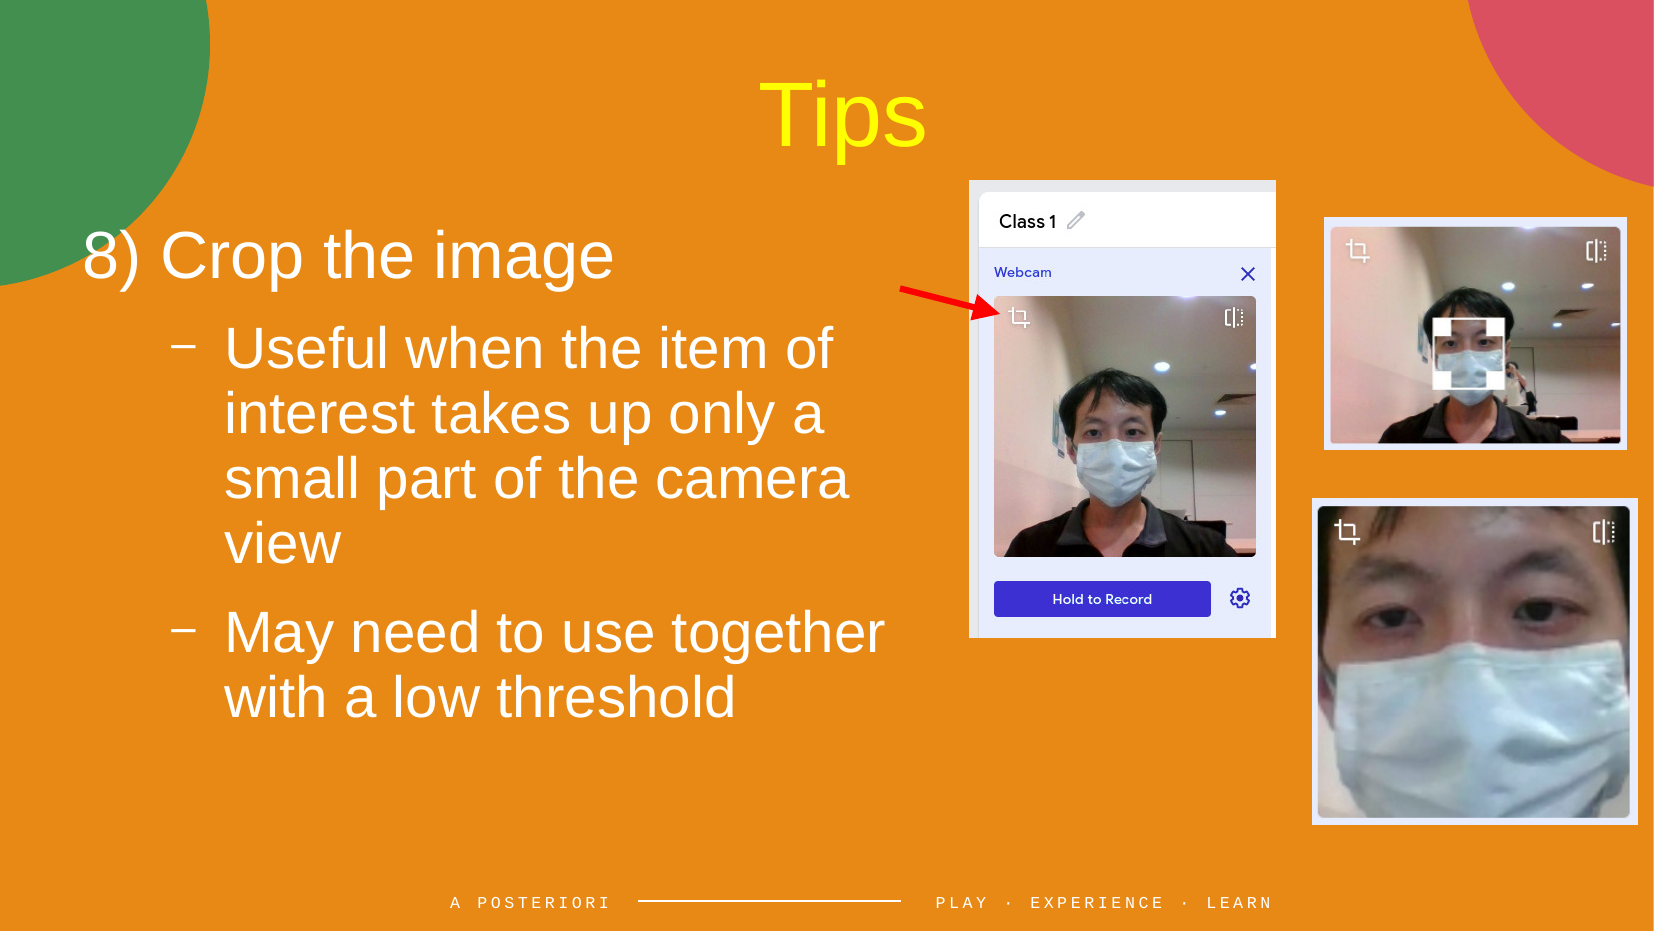

# Tips
8) Crop the image
Useful when the item of
interest takes up only a
small part of the camera
view
May need to use together
with a low threshold